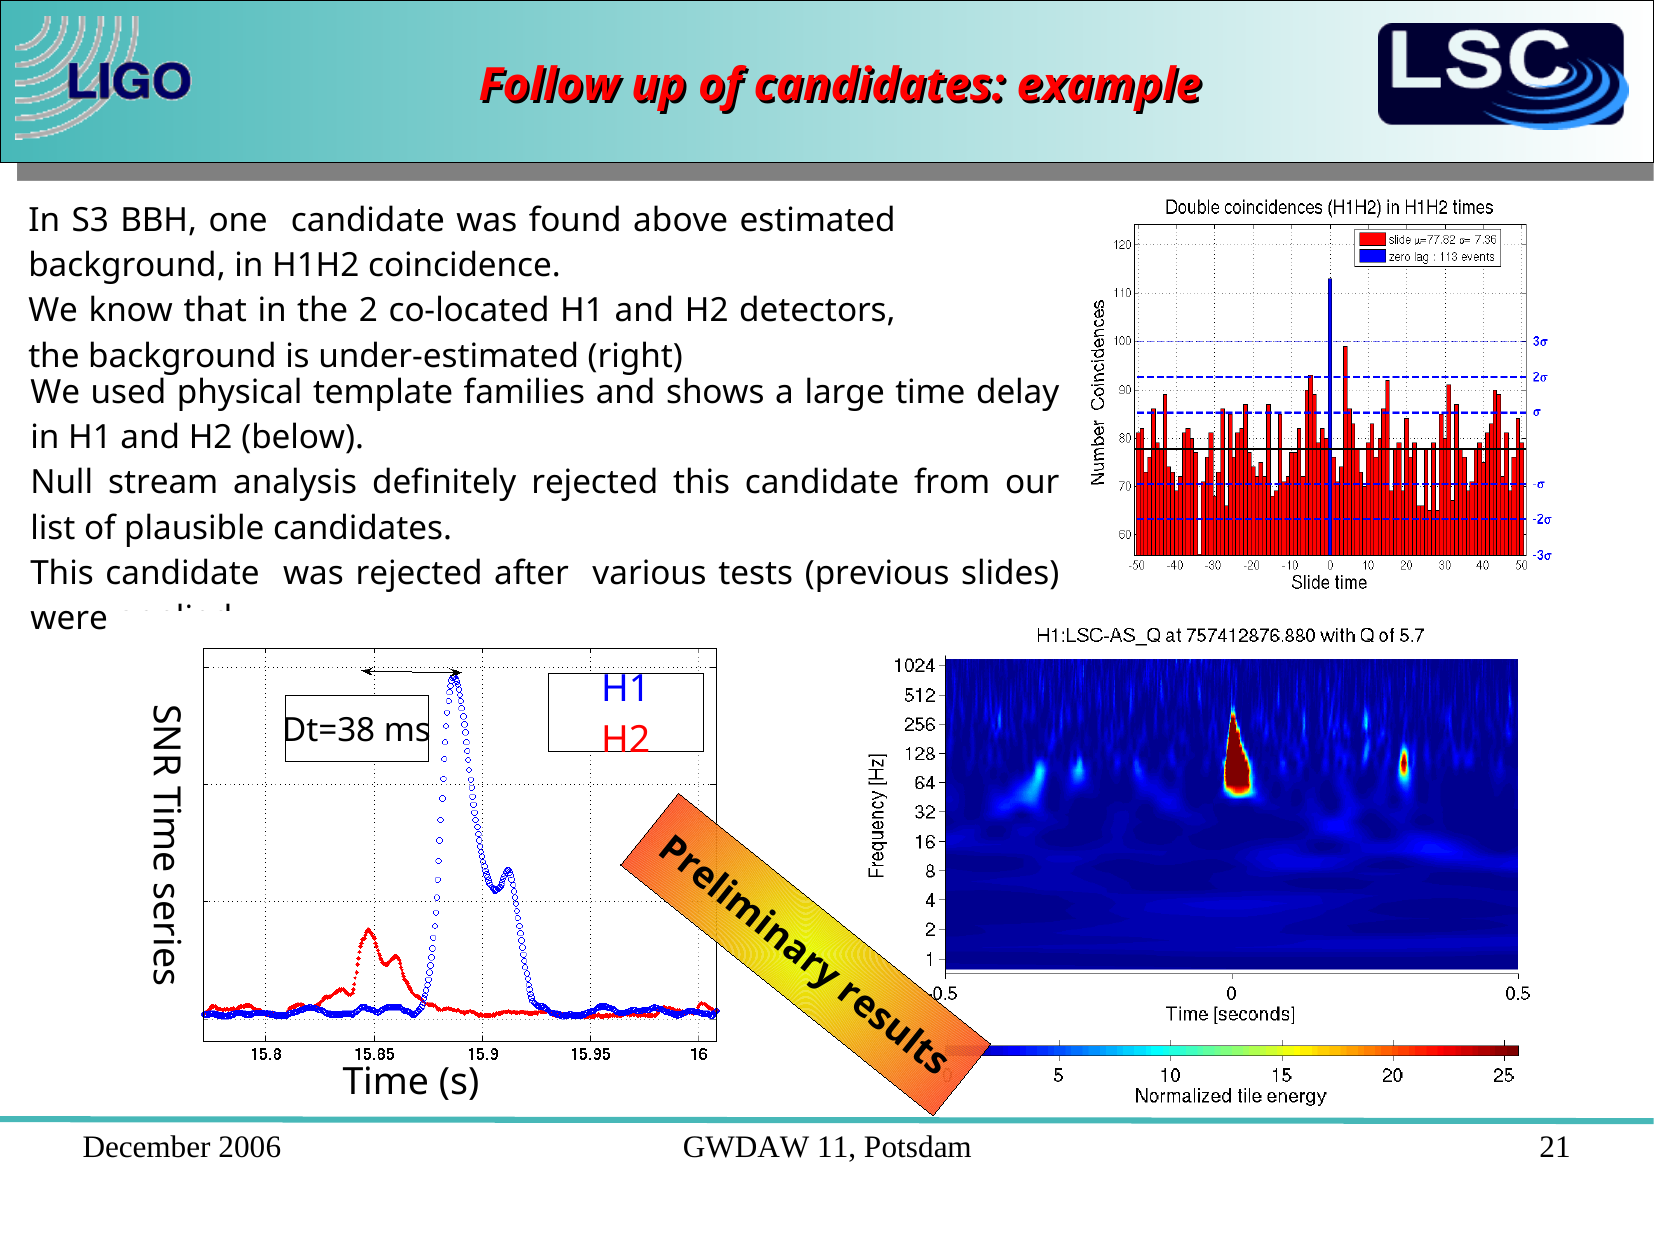

Follow up of candidates: example
In S3 BBH, one candidate was found above estimated background, in H1H2 coincidence.
We know that in the 2 co-located H1 and H2 detectors, the background is under-estimated (right)
We used physical template families and shows a large time delay in H1 and H2 (below).
Null stream analysis definitely rejected this candidate from our list of plausible candidates.
This candidate was rejected after various tests (previous slides) were applied.
 SNR Time series
H1
H2
Dt=38 ms
Preliminary results
 Time (s)
21